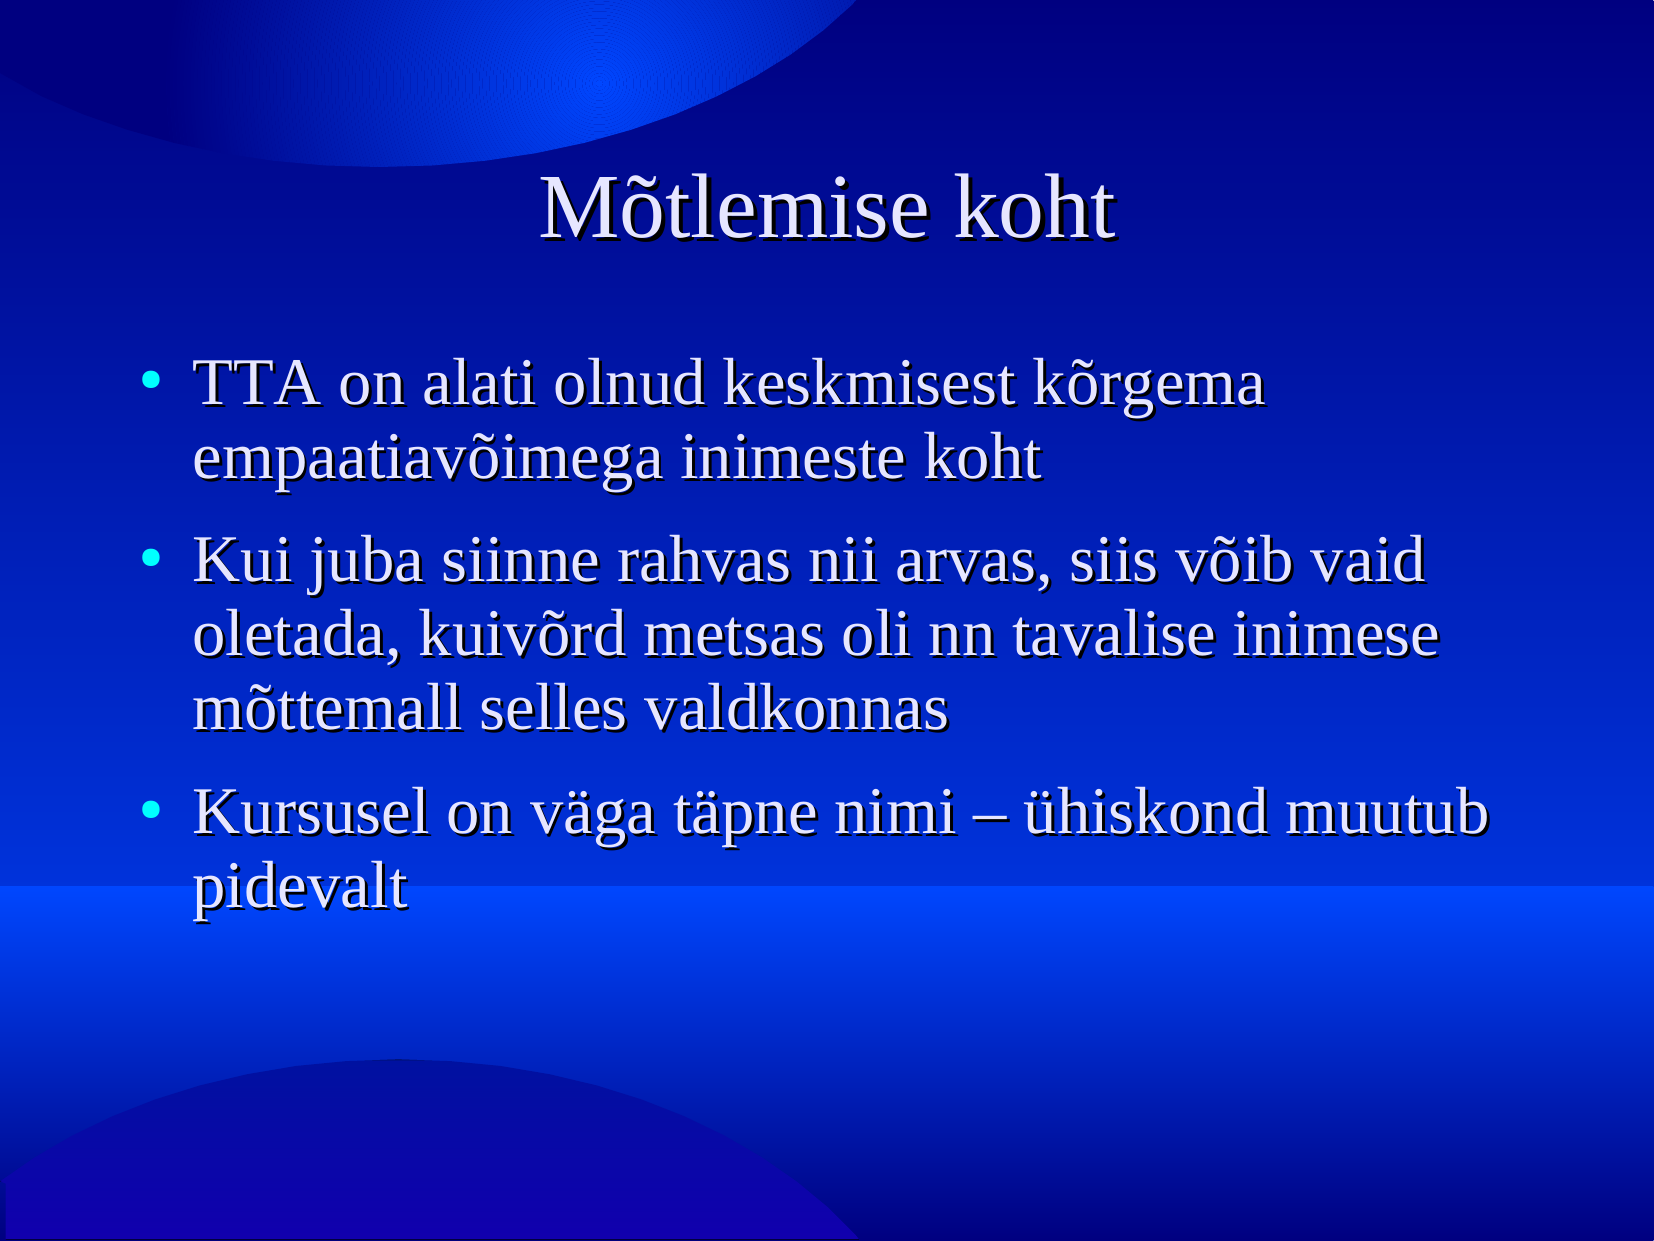

# Mõtlemise koht
TTA on alati olnud keskmisest kõrgema empaatiavõimega inimeste koht
Kui juba siinne rahvas nii arvas, siis võib vaid oletada, kuivõrd metsas oli nn tavalise inimese mõttemall selles valdkonnas
Kursusel on väga täpne nimi – ühiskond muutub pidevalt